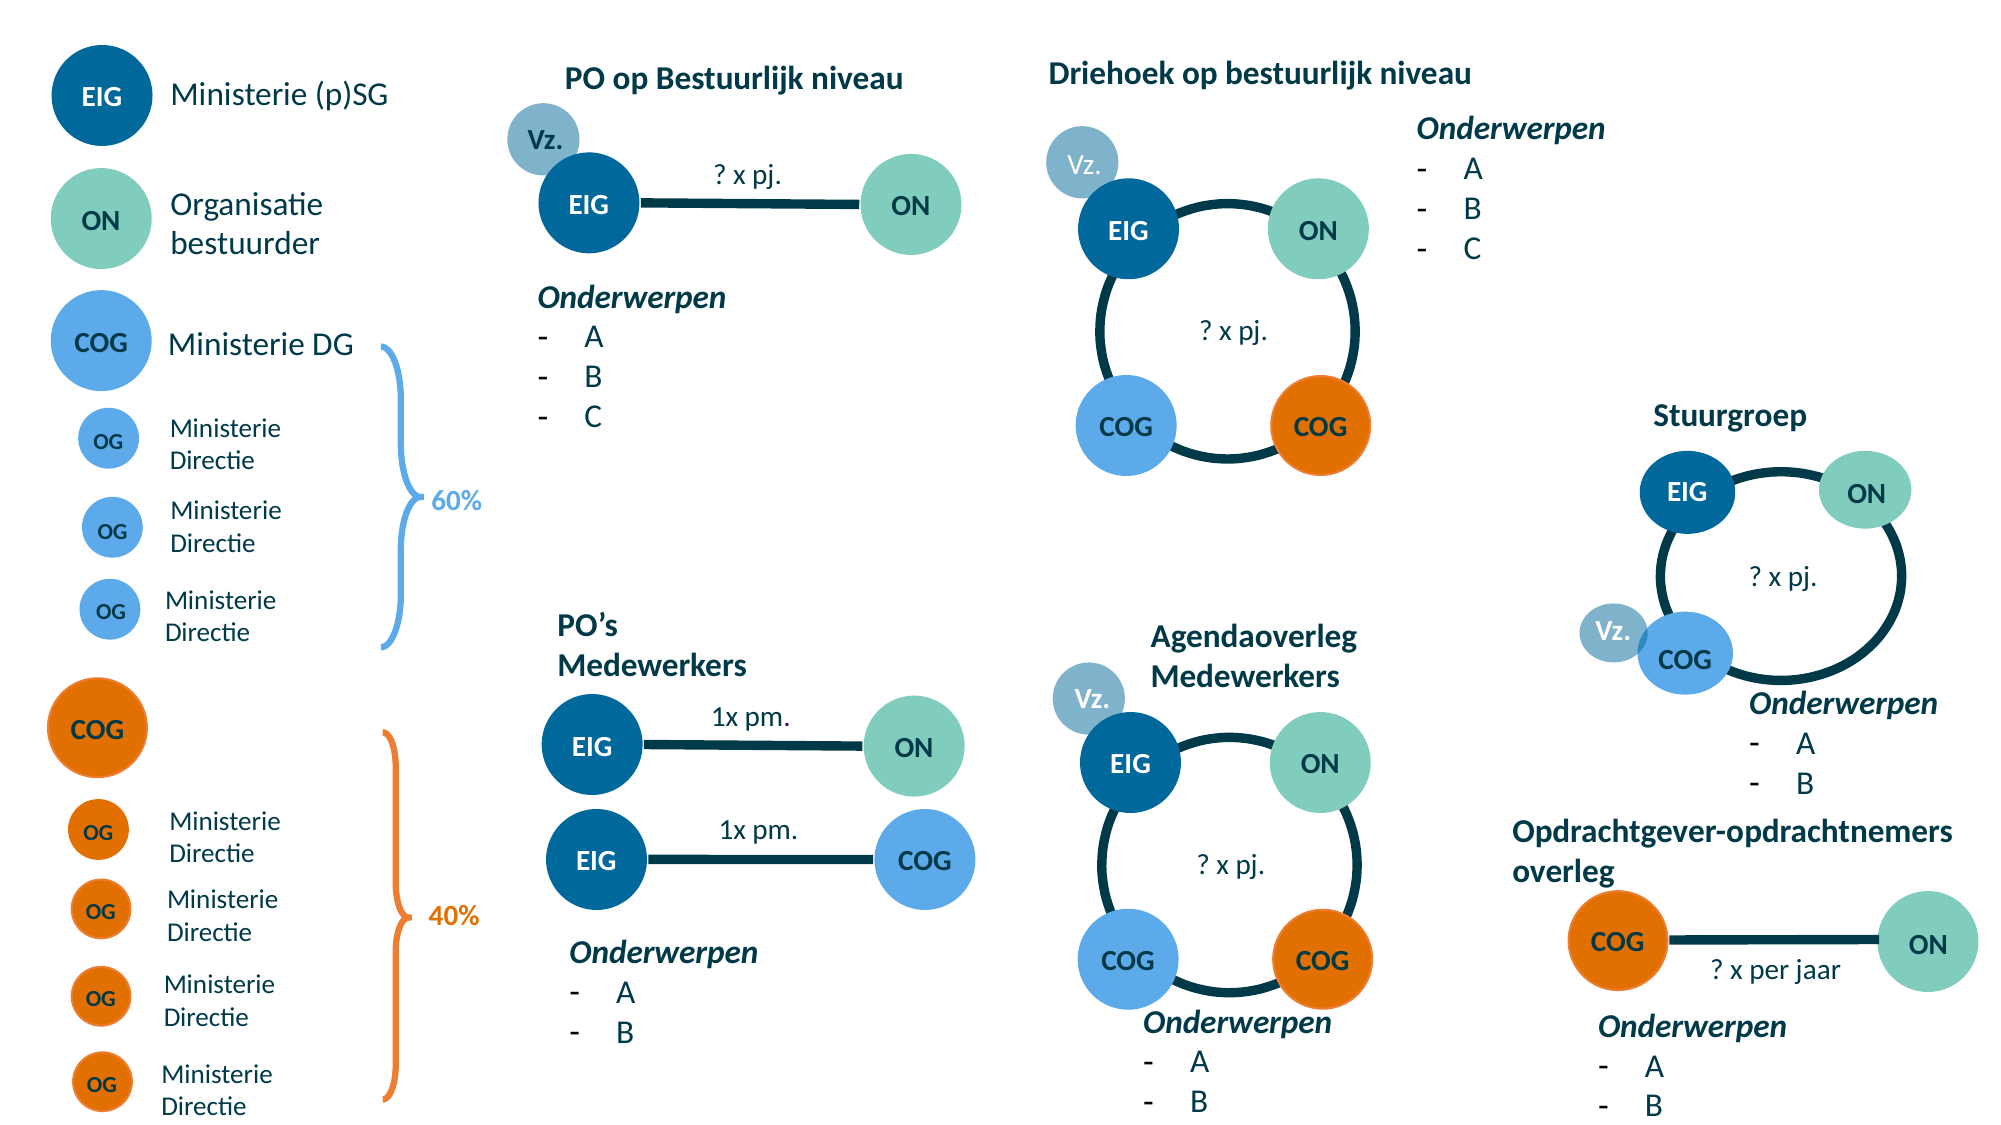

Driehoek op bestuurlijk niveau
EIG
PO op Bestuurlijk niveau
Ministerie (p)SG
Onderwerpen
A
B
C
Vz.
EIG
ON
? x pj.
EIG
ON
Vz.
EIG
ON
COG
COG
? x pj.
ON
Organisatie bestuurder
Onderwerpen
A
B
C
COG
Ministerie DG
Stuurgroep
Ministerie Directie
OG
OG
EIG
ON
Vz.
COG
? x pj.
60%
Ministerie
Directie
OG
Ministerie
Directie
OG
PO’s
Medewerkers
Agendaoverleg
Medewerkers
Vz.
EIG
ON
COG
COG
? x pj.
Onderwerpen
A
B
COG
1x pm.
EIG
ON
Ministere DG
Ministerie
Directie
OG
Opdrachtgever-opdrachtnemers overleg
1x pm.
EIG
COG
Ministerie
Directie
OG
40%
COG
ON
EIG
? x per jaar
Onderwerpen
A
B
Ministerie
Directie
OG
Onderwerpen
A
B
Onderwerpen
A
B
Ministerie
Directie
OG